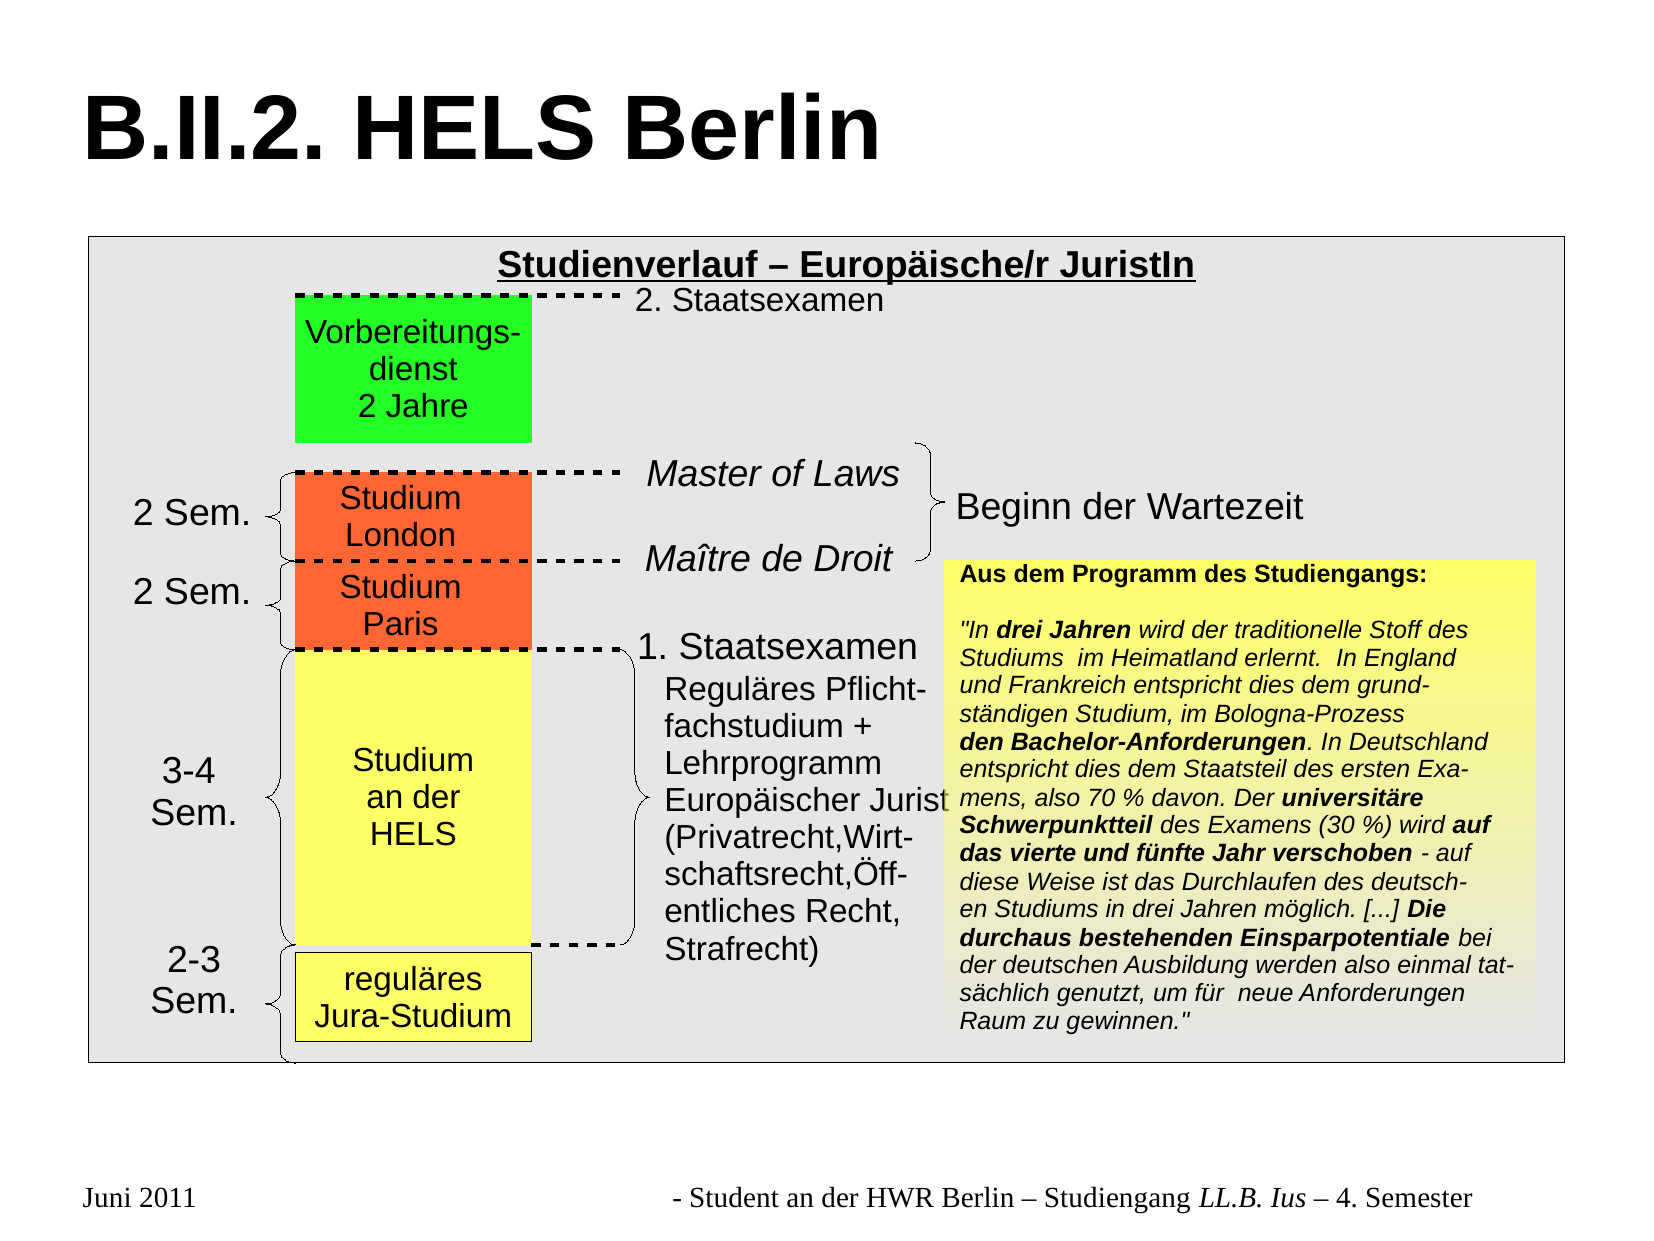

# B.II.2. HELS Berlin
Studienverlauf – Europäische/r JuristIn
2. Staatsexamen
Vorbereitungs-
dienst
2 Jahre
Master of Laws
Studium
London
Beginn der Wartezeit
2 Sem.
Maître de Droit
Studium
Paris
Aus dem Programm des Studiengangs:
"In drei Jahren wird der traditionelle Stoff des
Studiums im Heimatland erlernt. In England
und Frankreich entspricht dies dem grund-
ständigen Studium, im Bologna-Prozess
den Bachelor-Anforderungen. In Deutschland
entspricht dies dem Staatsteil des ersten Exa-
mens, also 70 % davon. Der universitäre
Schwerpunktteil des Examens (30 %) wird auf
das vierte und fünfte Jahr verschoben - auf
diese Weise ist das Durchlaufen des deutsch-
en Studiums in drei Jahren möglich. [...] Die
durchaus bestehenden Einsparpotentiale bei
der deutschen Ausbildung werden also einmal tat-
sächlich genutzt, um für neue Anforderungen
Raum zu gewinnen."
2 Sem.
1. Staatsexamen
Studium
an der
HELS
Reguläres Pflicht-
fachstudium +
Lehrprogramm
Europäischer Jurist
(Privatrecht,Wirt-
schaftsrecht,Öff-
entliches Recht,
Strafrecht)
3-4
Sem.
2-3
Sem.
reguläres
Jura-Studium